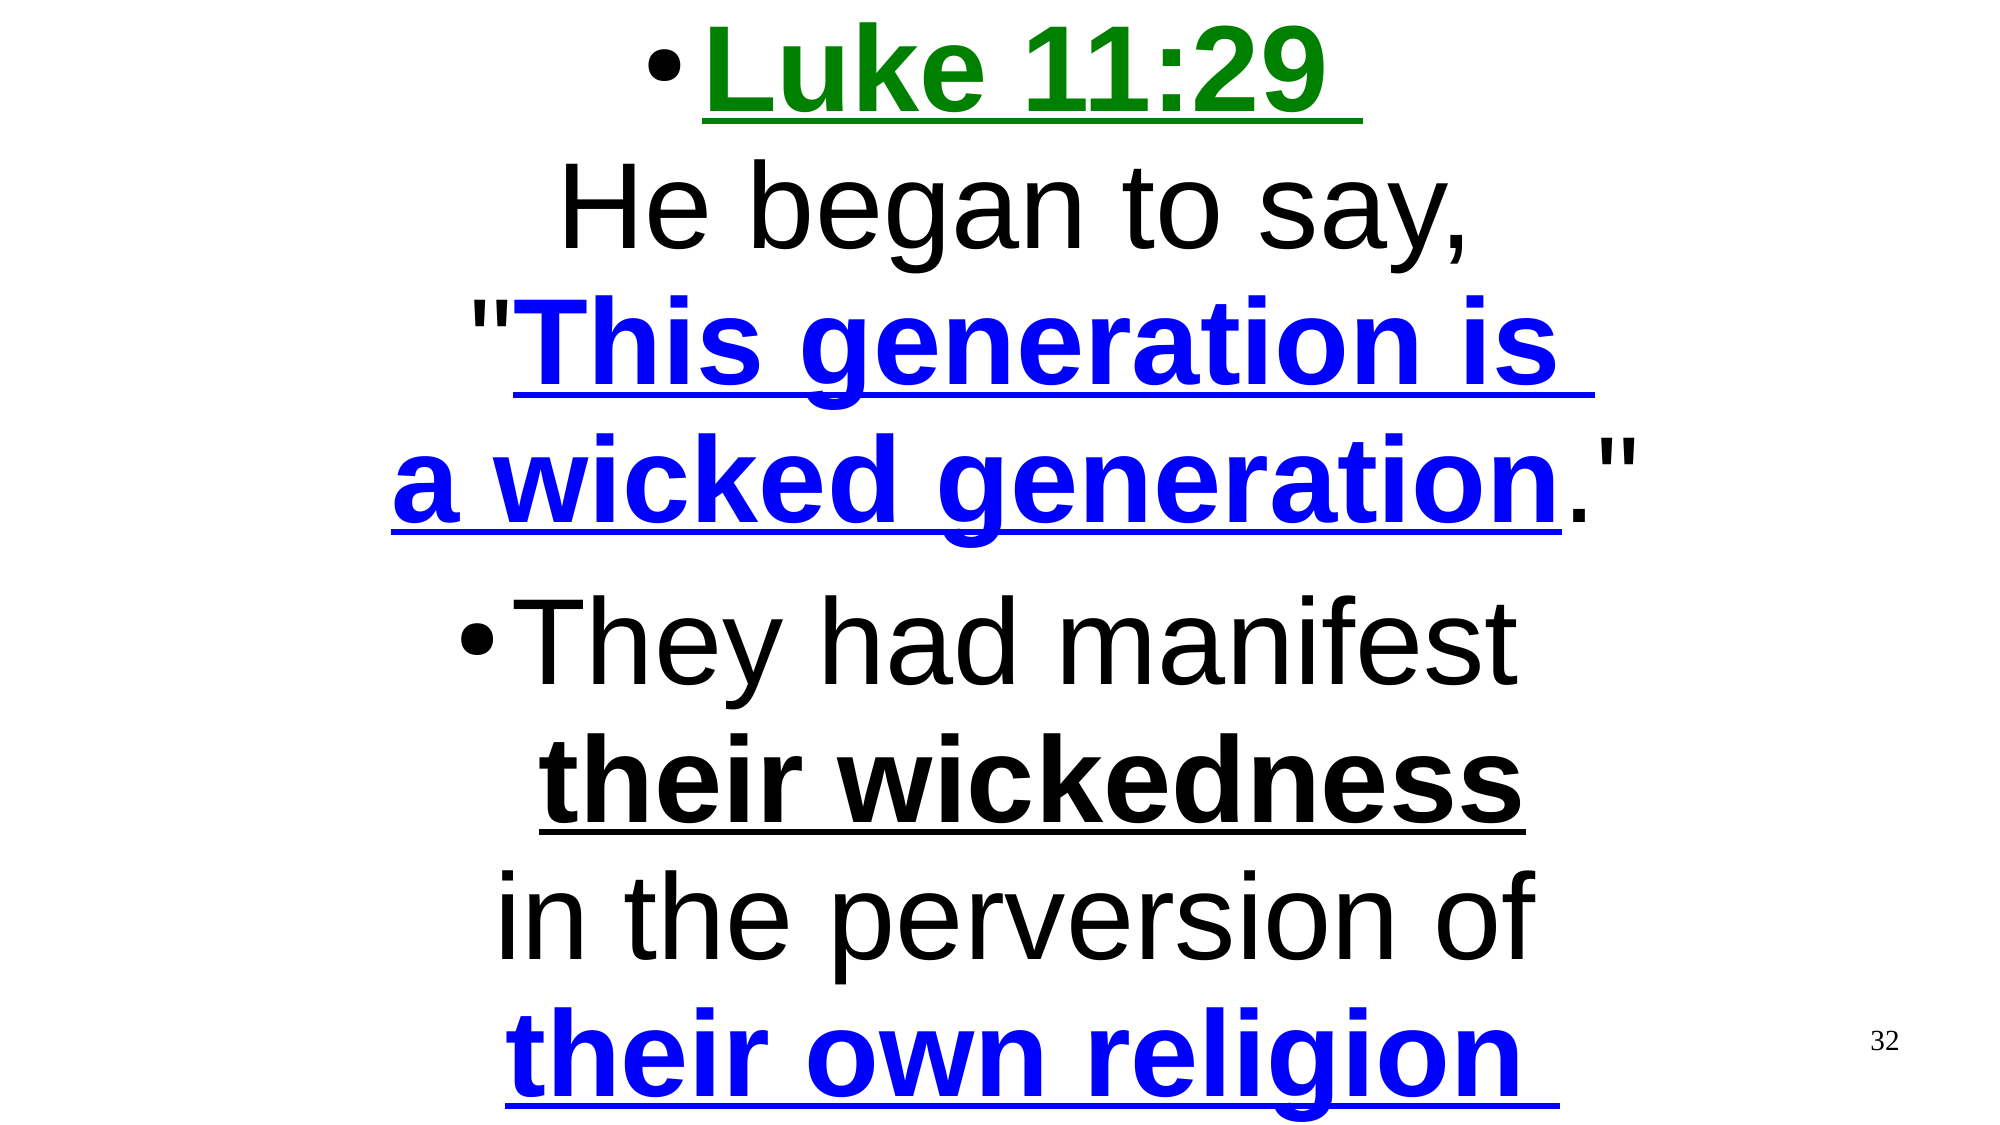

# Luke 11:29 He began to say, "This generation is a wicked generation."
They had manifest
their wickedness
in the perversion of
their own religion
32